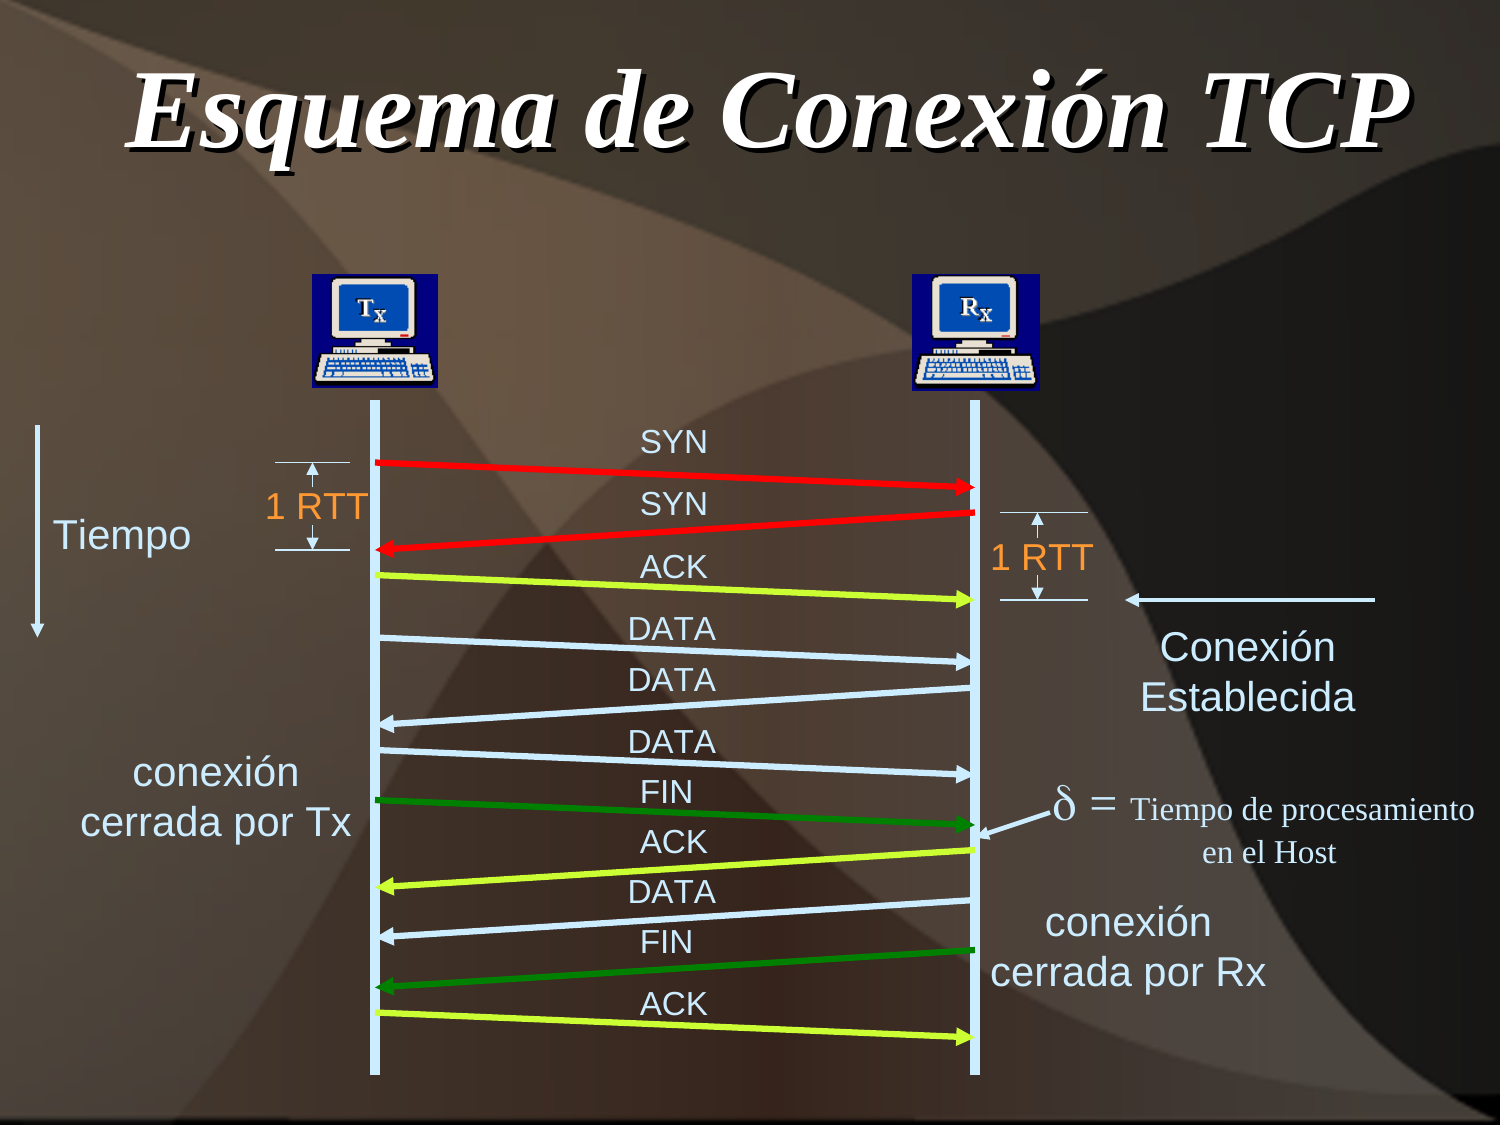

Esquema de Conexión TCP
SYN
1 RTT
SYN
Tiempo
1 RTT
ACK
DATA
Conexión
Establecida
DATA
DATA
conexión
cerrada por Tx
FIN
 = Tiempo de procesamiento
	en el Host
ACK
DATA
conexión
cerrada por Rx
FIN
ACK